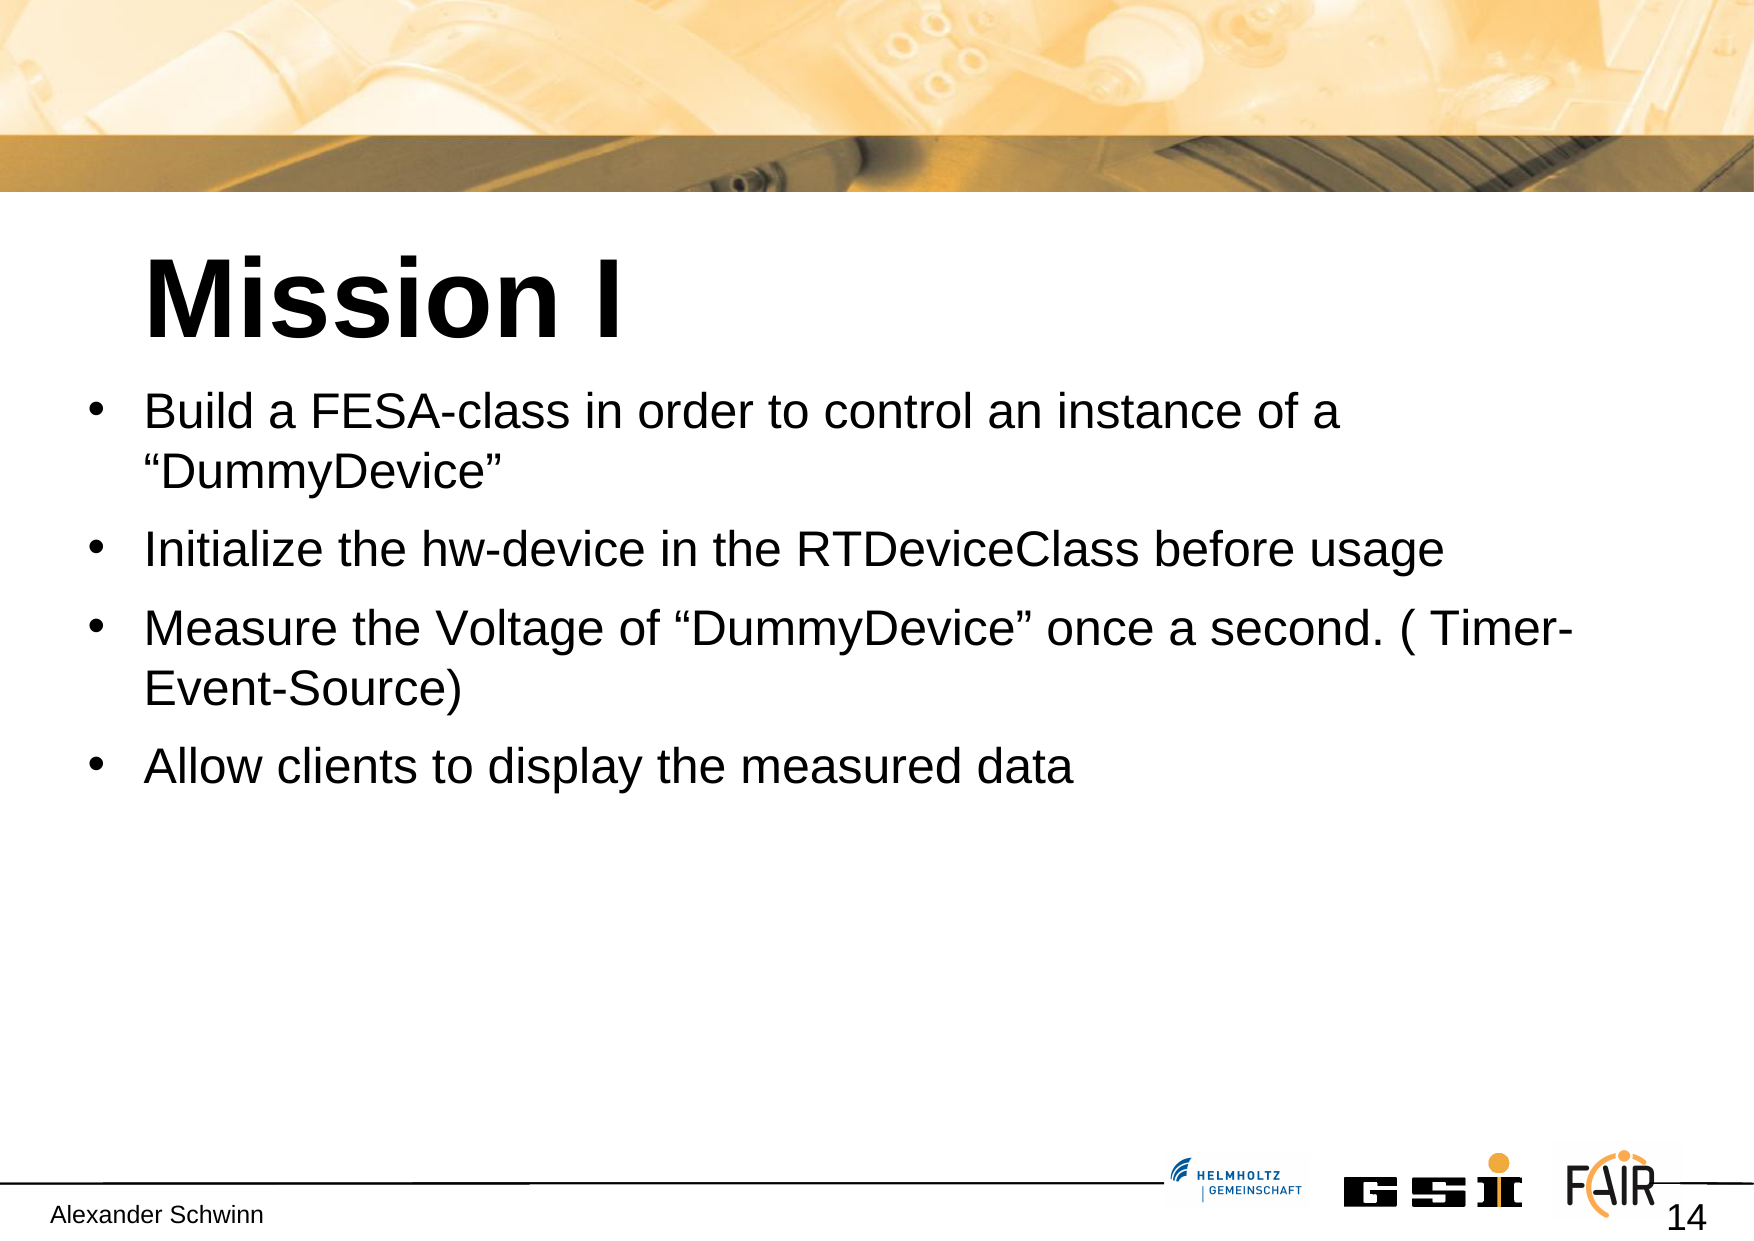

# Mission I
Build a FESA-class in order to control an instance of a “DummyDevice”
Initialize the hw-device in the RTDeviceClass before usage
Measure the Voltage of “DummyDevice” once a second. ( Timer-Event-Source)
Allow clients to display the measured data
14